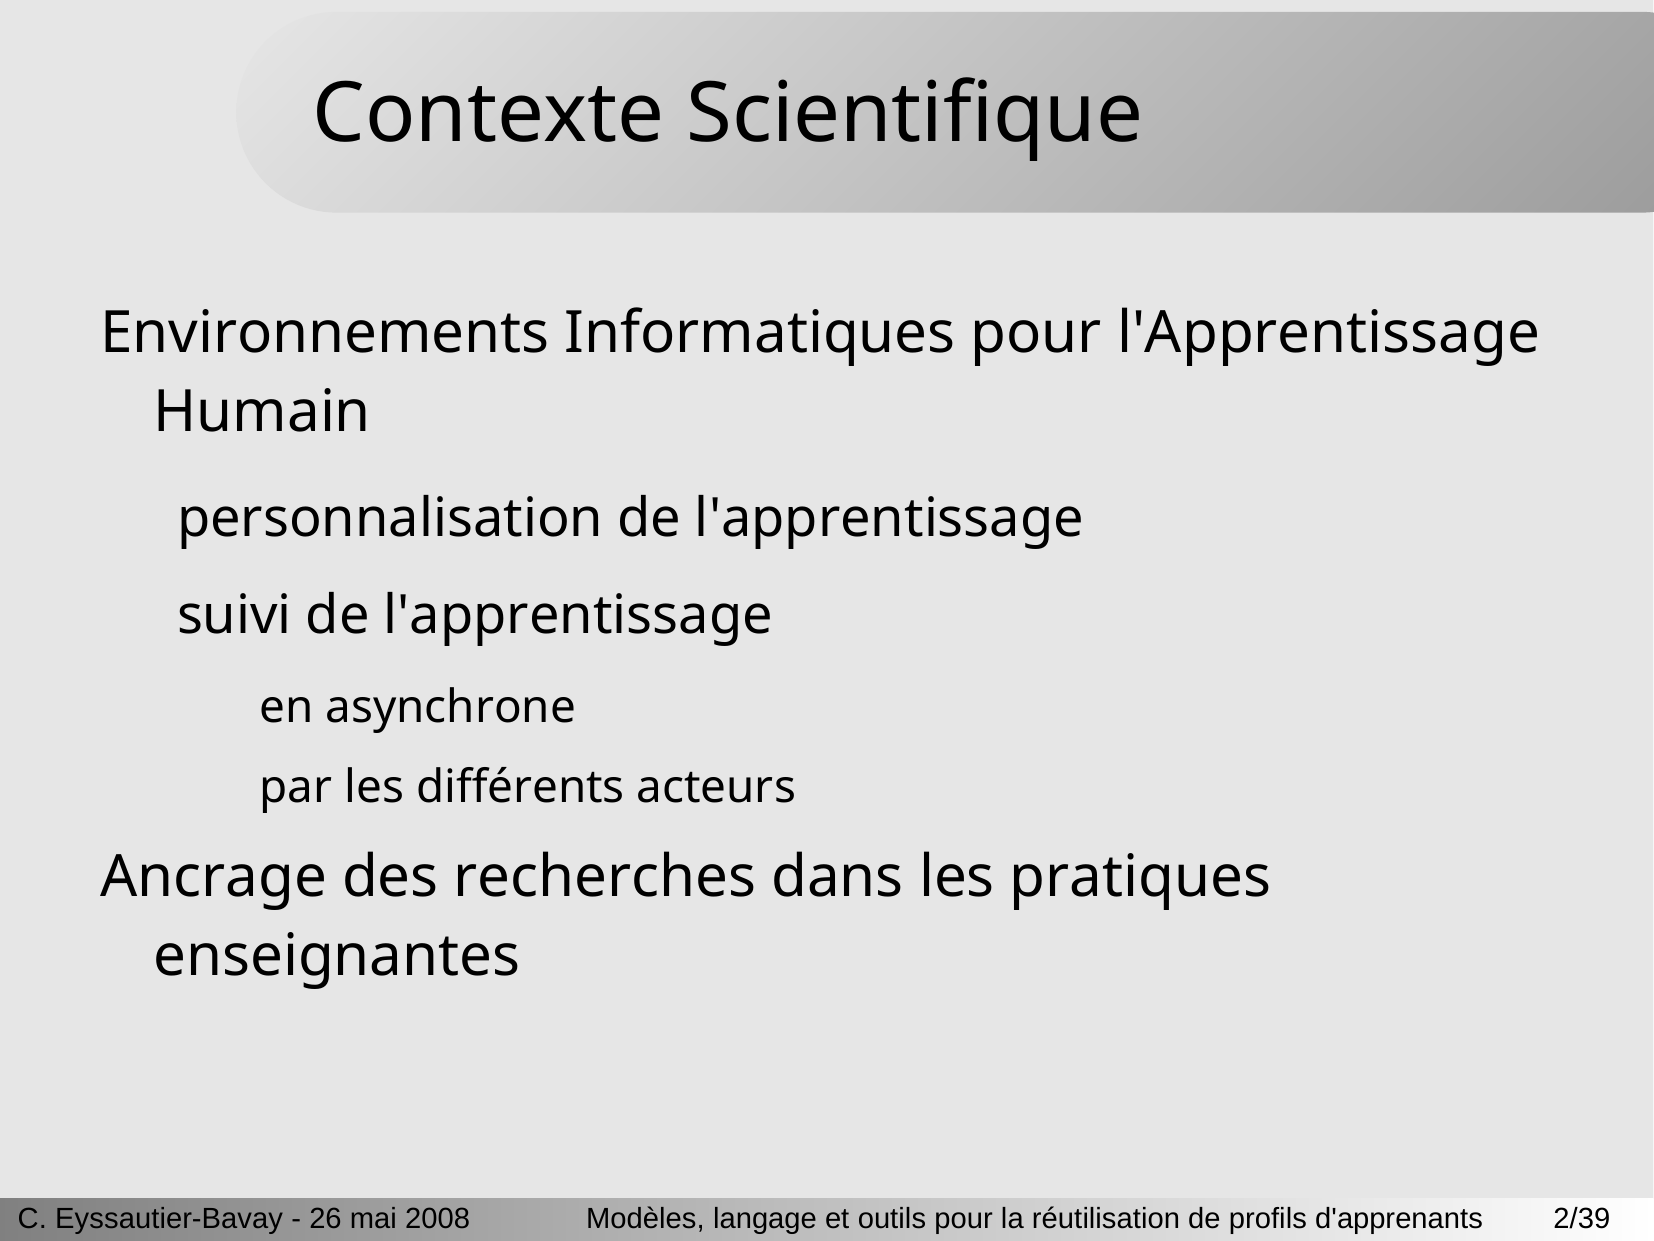

# Contexte Scientifique
Environnements Informatiques pour l'Apprentissage Humain
personnalisation de l'apprentissage
suivi de l'apprentissage
en asynchrone
par les différents acteurs
Ancrage des recherches dans les pratiques enseignantes
07 Mars 2008
Modèles, langage et outils pour la réutilisation de profils d'apprenants
2